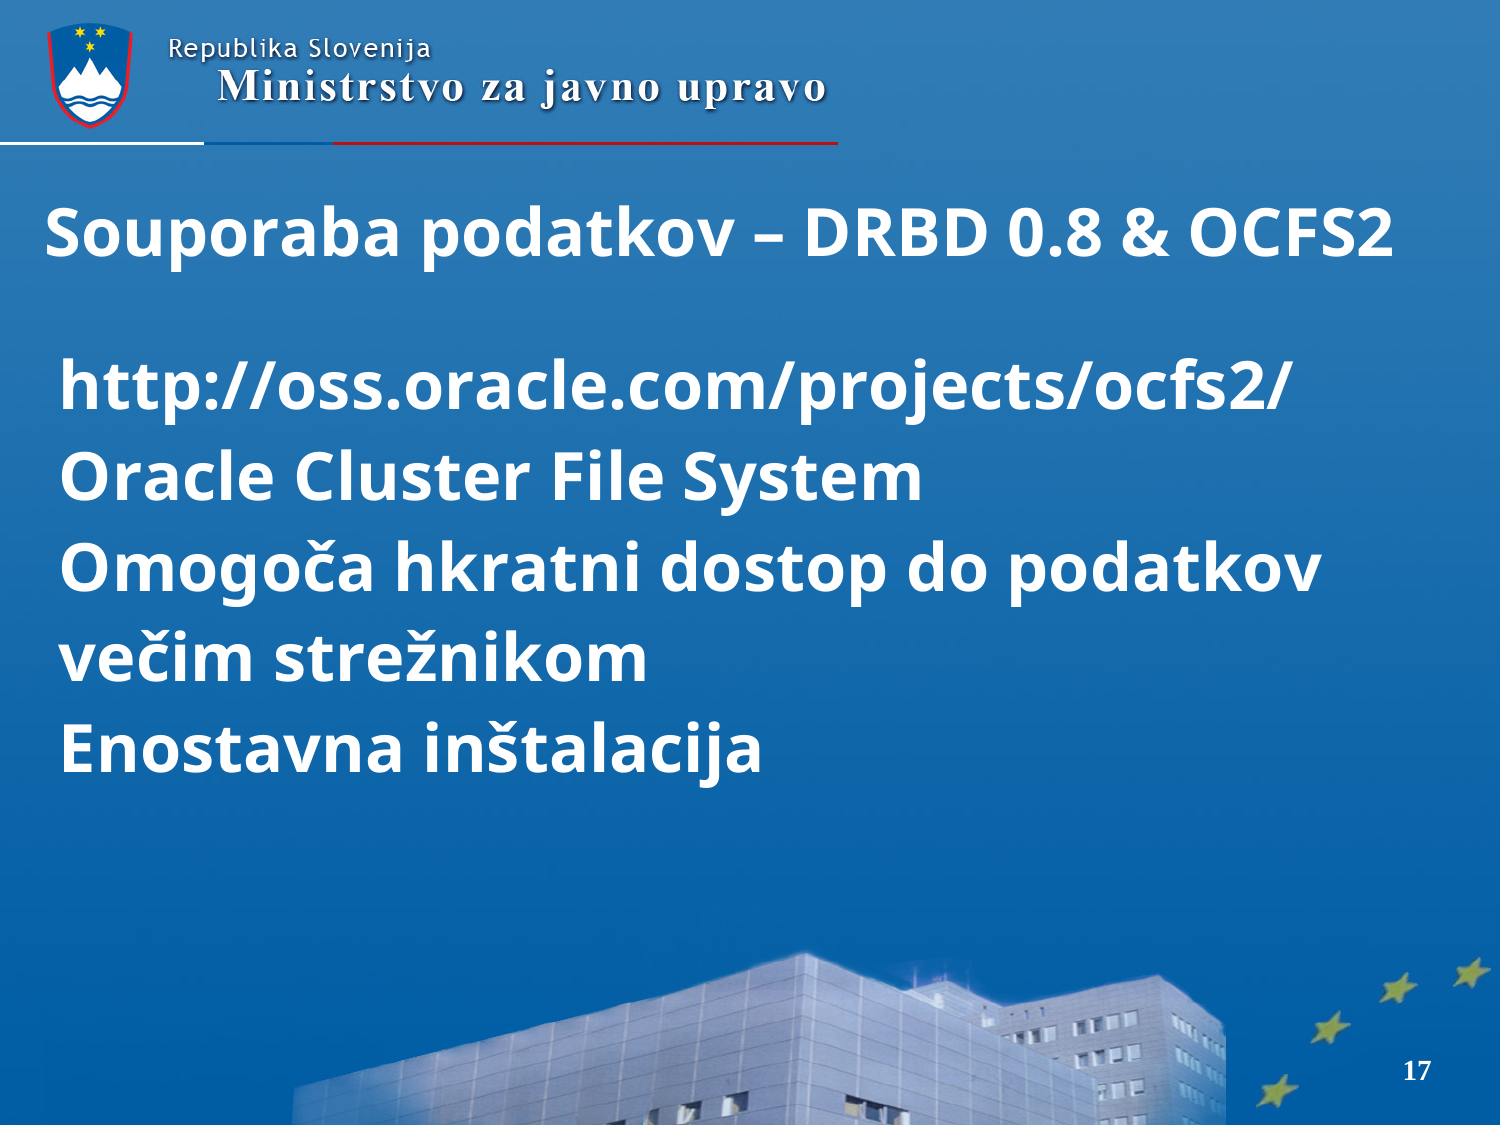

# Souporaba podatkov – DRBD 0.8 & OCFS2
http://oss.oracle.com/projects/ocfs2/
Oracle Cluster File System
Omogoča hkratni dostop do podatkov večim strežnikom
Enostavna inštalacija
17